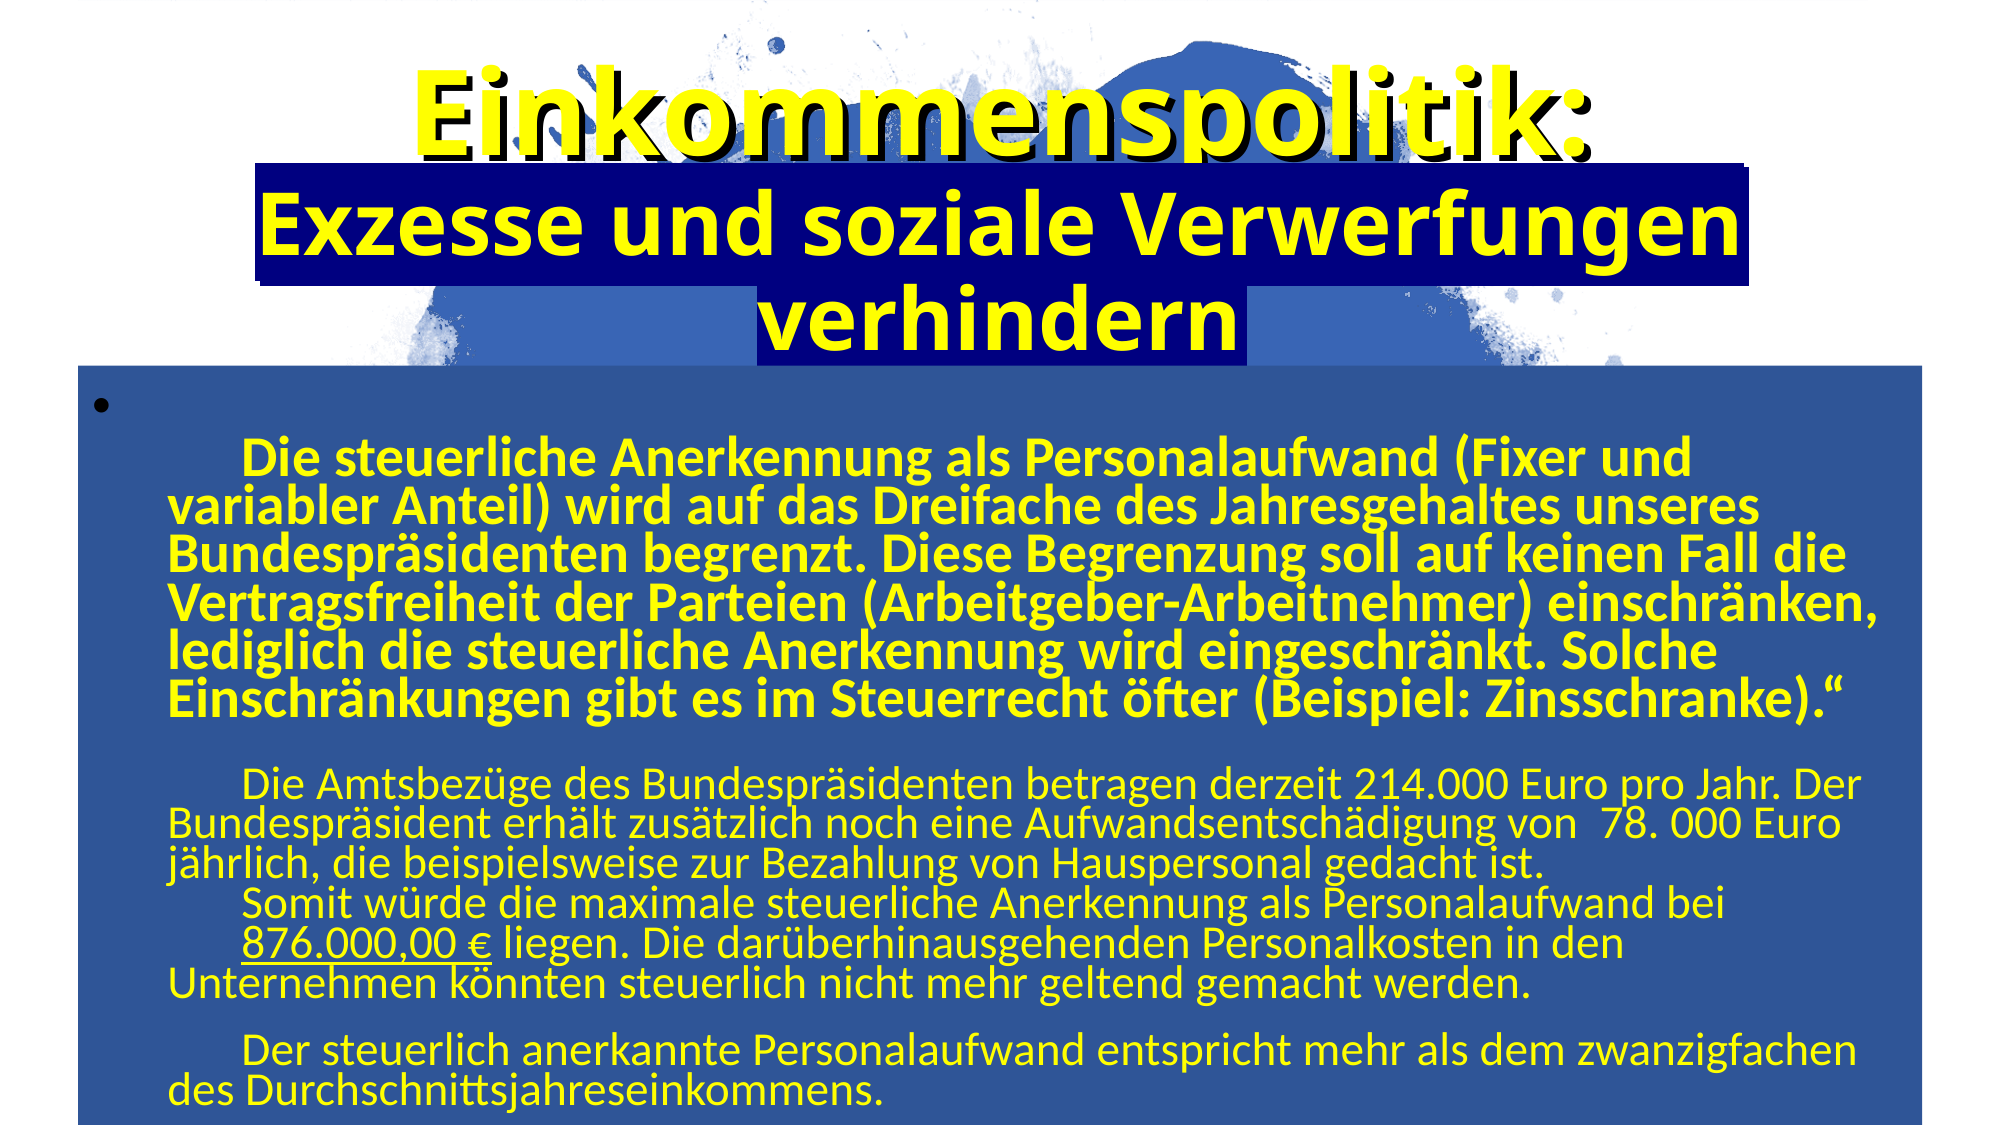

# Einkommenspolitik: Exzesse und soziale Verwerfungen verhindern
	Die steuerliche Anerkennung als Personalaufwand (Fixer und variabler Anteil) wird auf das Dreifache des Jahresgehaltes unseres Bundespräsidenten begrenzt. Diese Begrenzung soll auf keinen Fall die Vertragsfreiheit der Parteien (Arbeitgeber-Arbeitnehmer) einschränken, lediglich die steuerliche Anerkennung wird eingeschränkt. Solche Einschränkungen gibt es im Steuerrecht öfter (Beispiel: Zinsschranke).“
	Die Amtsbezüge des Bundespräsidenten betragen derzeit 214.000 Euro pro Jahr. Der Bundespräsident erhält zusätzlich noch eine Aufwandsentschädigung von 78. 000 Euro jährlich, die beispielsweise zur Bezahlung von Hauspersonal gedacht ist.
	Somit würde die maximale steuerliche Anerkennung als Personalaufwand bei
	876.000,00 € liegen. Die darüberhinausgehenden Personalkosten in den Unternehmen könnten steuerlich nicht mehr geltend gemacht werden.
	Der steuerlich anerkannte Personalaufwand entspricht mehr als dem zwanzigfachen des Durchschnittsjahreseinkommens.